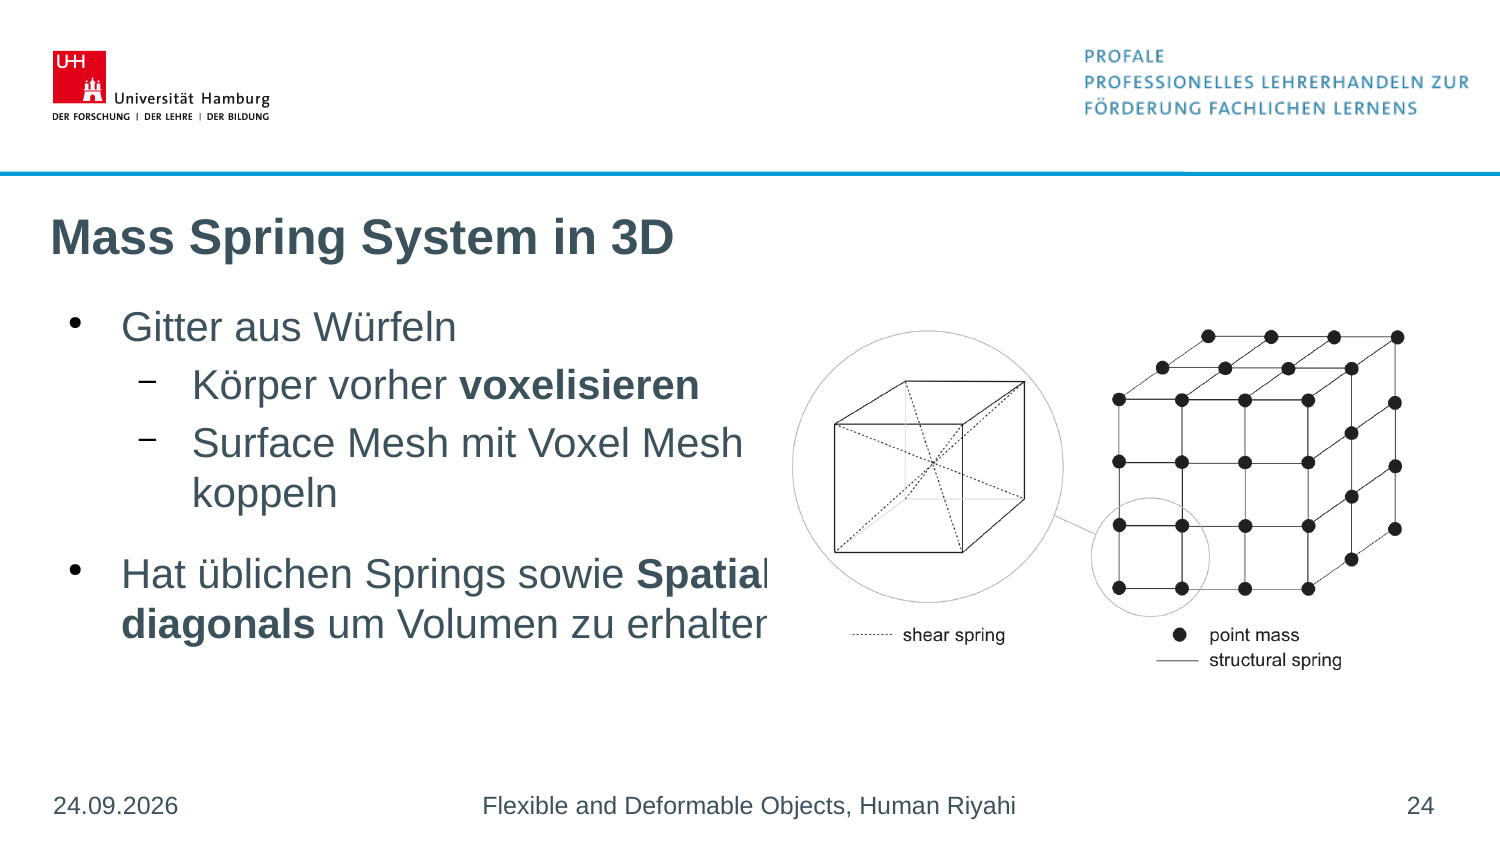

# Mass Spring System in 3D
Gitter aus Würfeln
Körper vorher voxelisieren
Surface Mesh mit Voxel Mesh koppeln
Hat üblichen Springs sowie Spatial diagonals um Volumen zu erhalten
Flexible and Deformable Objects, Human Riyahi